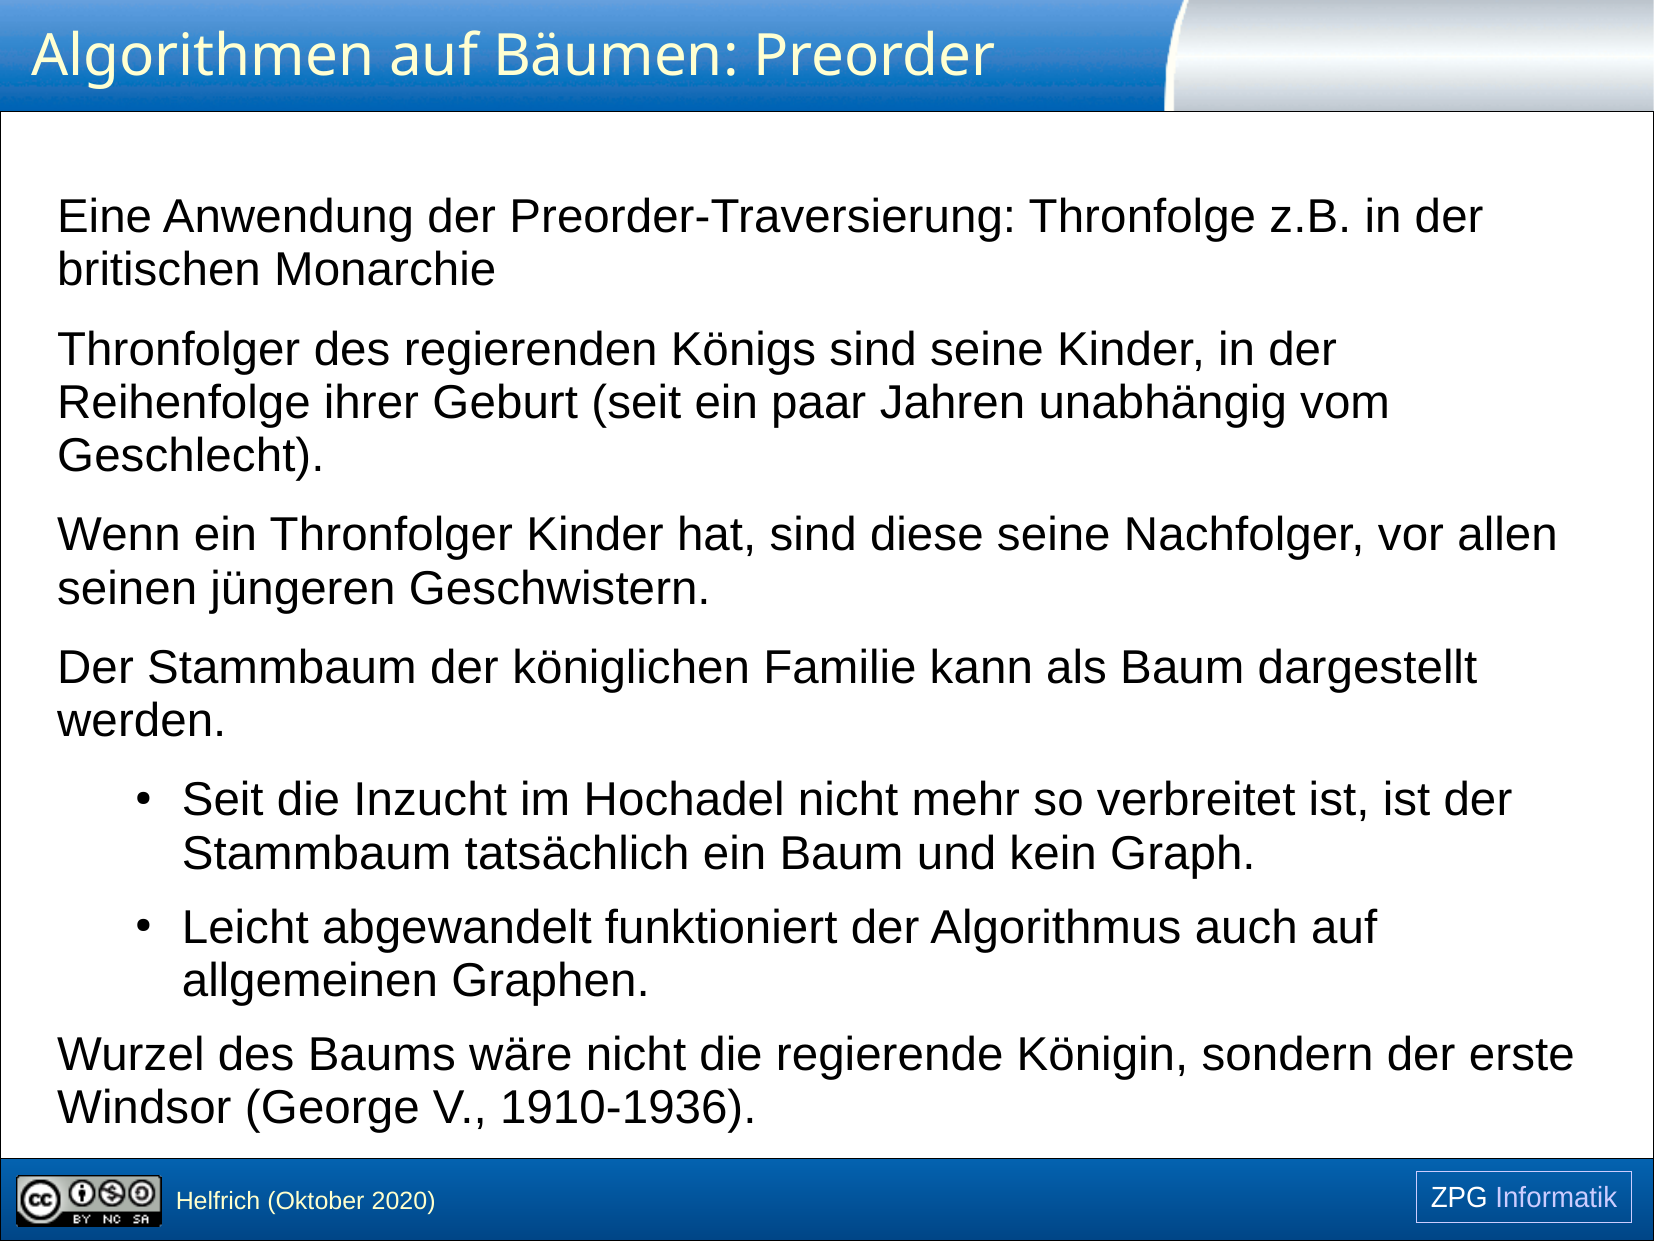

# Algorithmen auf Bäumen: Preorder
Eine Anwendung der Preorder-Traversierung: Thronfolge z.B. in der britischen Monarchie
Thronfolger des regierenden Königs sind seine Kinder, in der Reihenfolge ihrer Geburt (seit ein paar Jahren unabhängig vom Geschlecht).
Wenn ein Thronfolger Kinder hat, sind diese seine Nachfolger, vor allen seinen jüngeren Geschwistern.
Der Stammbaum der königlichen Familie kann als Baum dargestellt werden.
Seit die Inzucht im Hochadel nicht mehr so verbreitet ist, ist der Stammbaum tatsächlich ein Baum und kein Graph.
Leicht abgewandelt funktioniert der Algorithmus auch auf allgemeinen Graphen.
Wurzel des Baums wäre nicht die regierende Königin, sondern der erste Windsor (George V., 1910-1936).